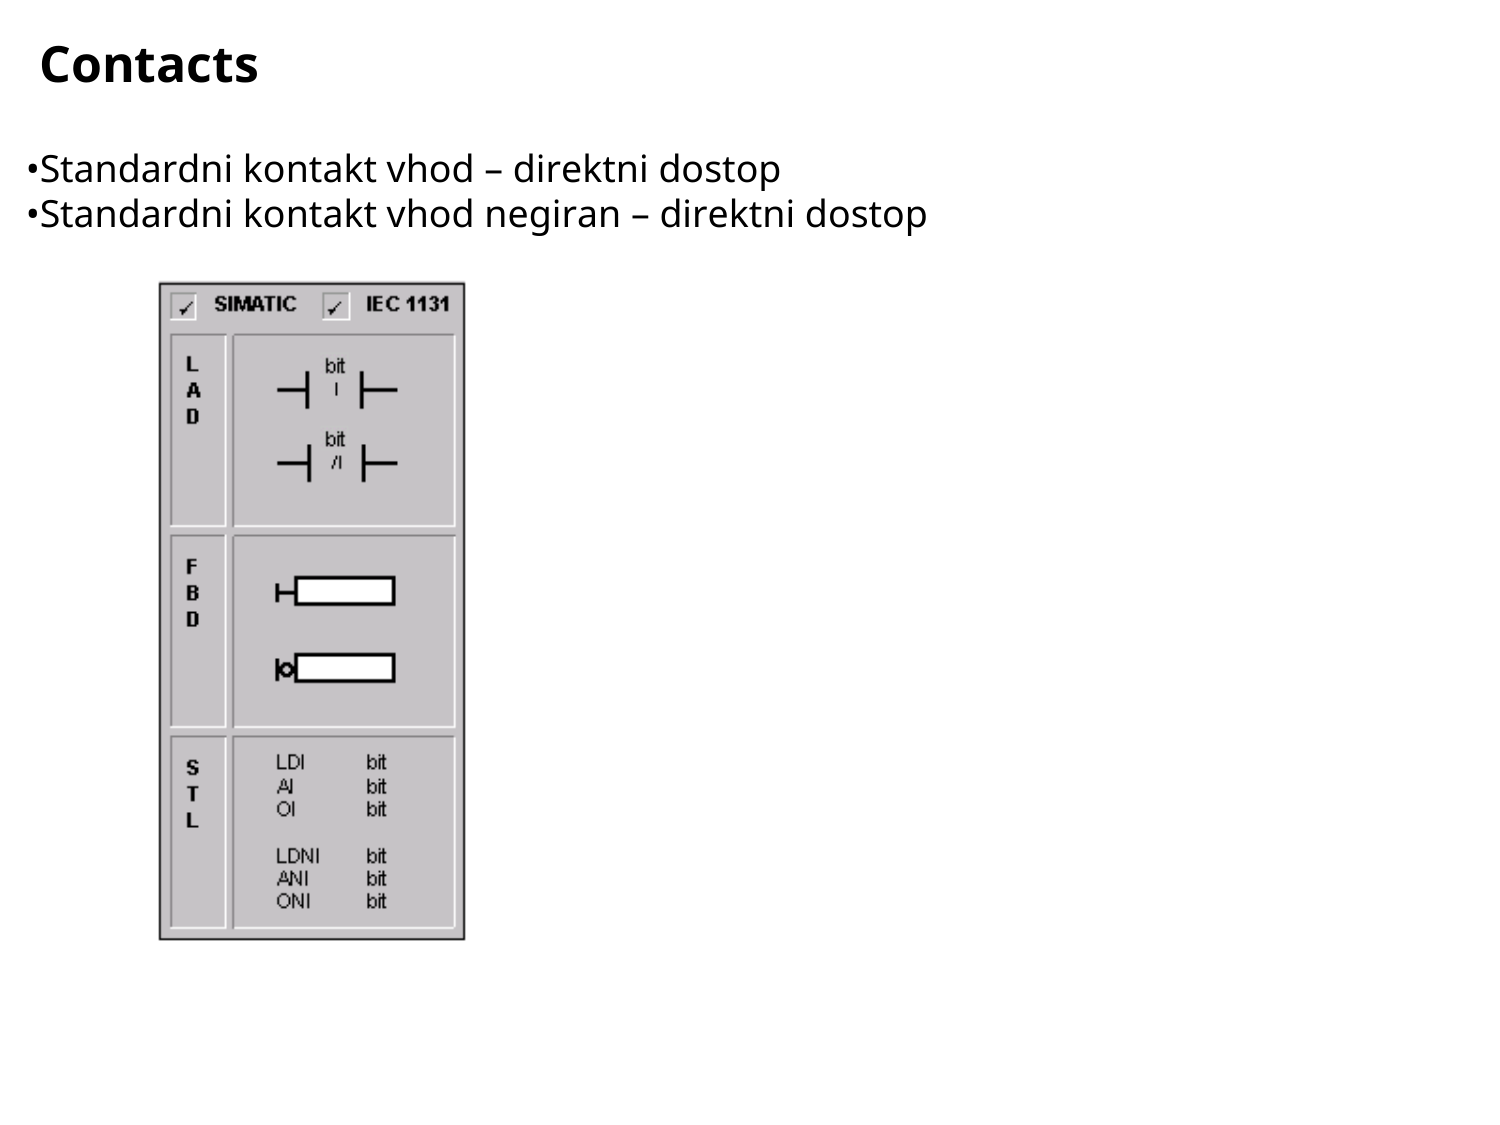

Contacts
Standardni kontakt vhod – direktni dostop
Standardni kontakt vhod negiran – direktni dostop